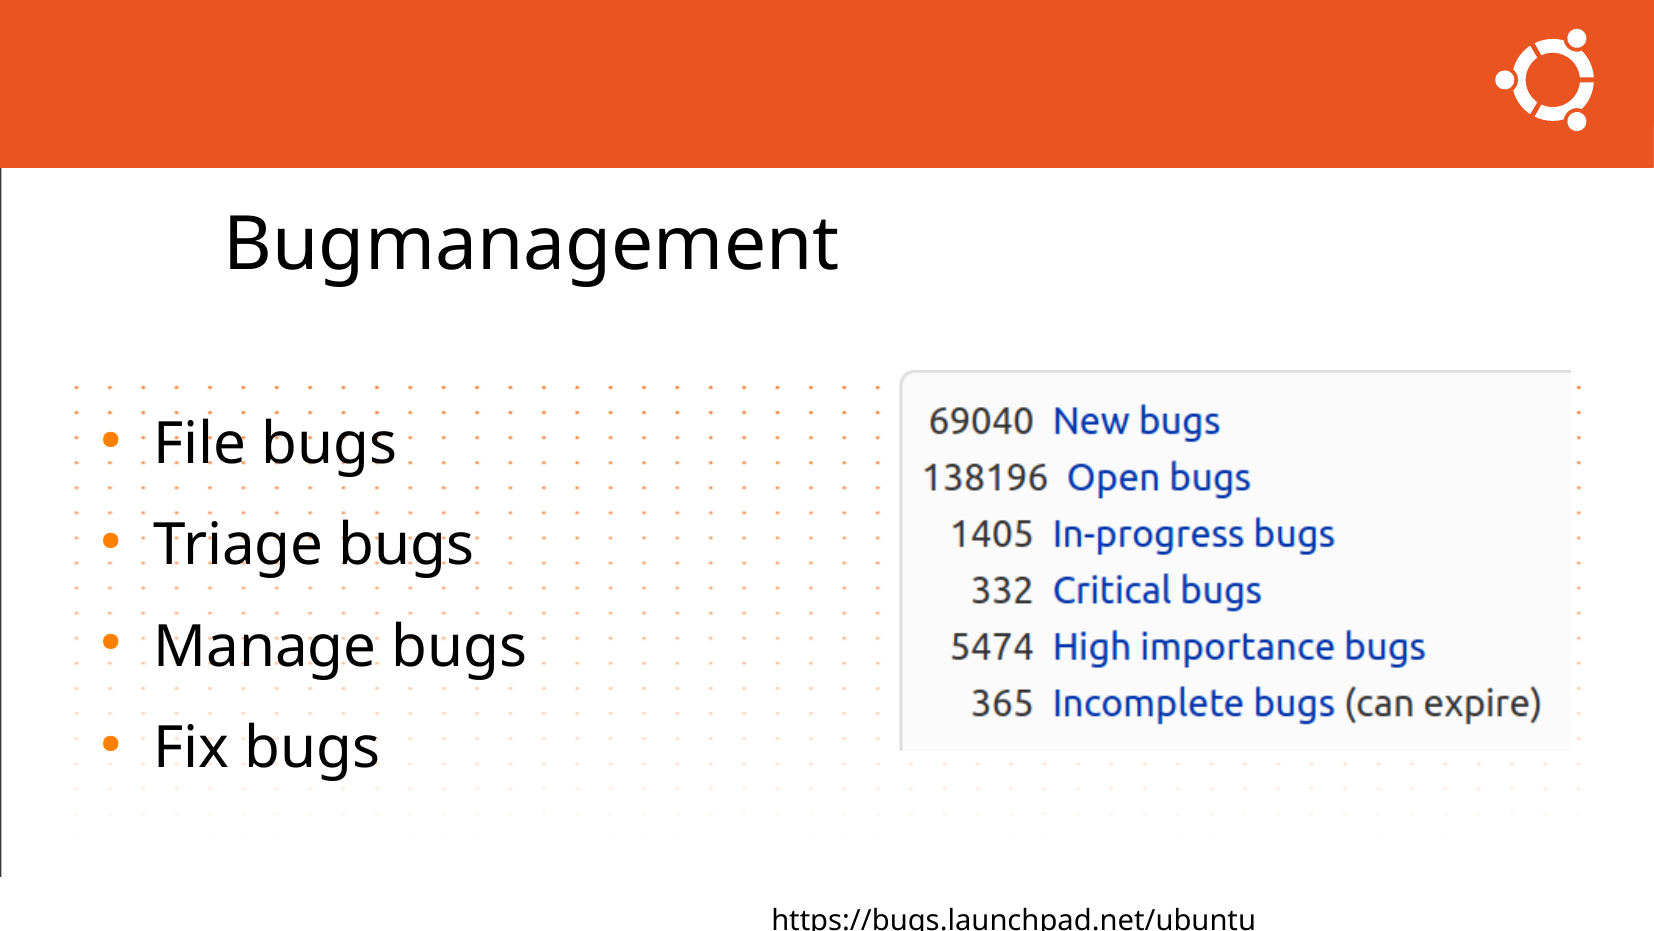

Bugmanagement
# File bugs
Triage bugs
Manage bugs
Fix bugs
https://bugs.launchpad.net/ubuntu